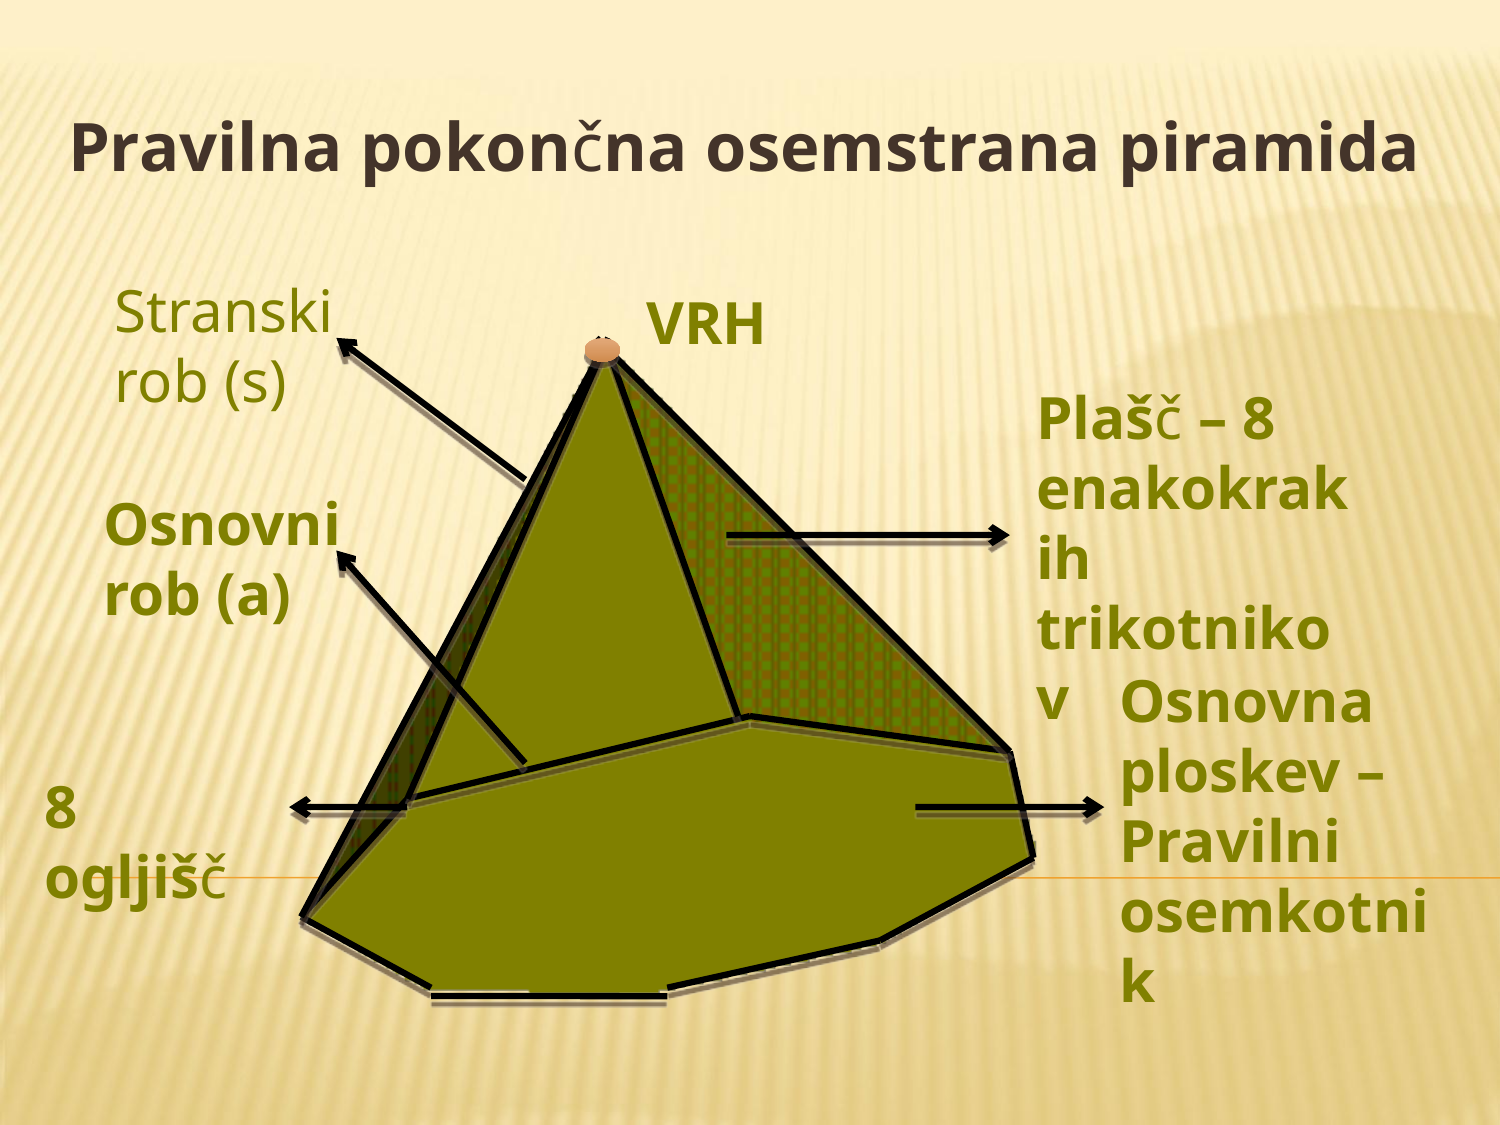

# Pravilna pokončna osemstrana piramida
Stranski rob (s)
VRH
Plašč – 8 enakokrakih trikotnikov
Osnovni rob (a)
Osnovna ploskev –
Pravilni osemkotnik
8 ogljišč